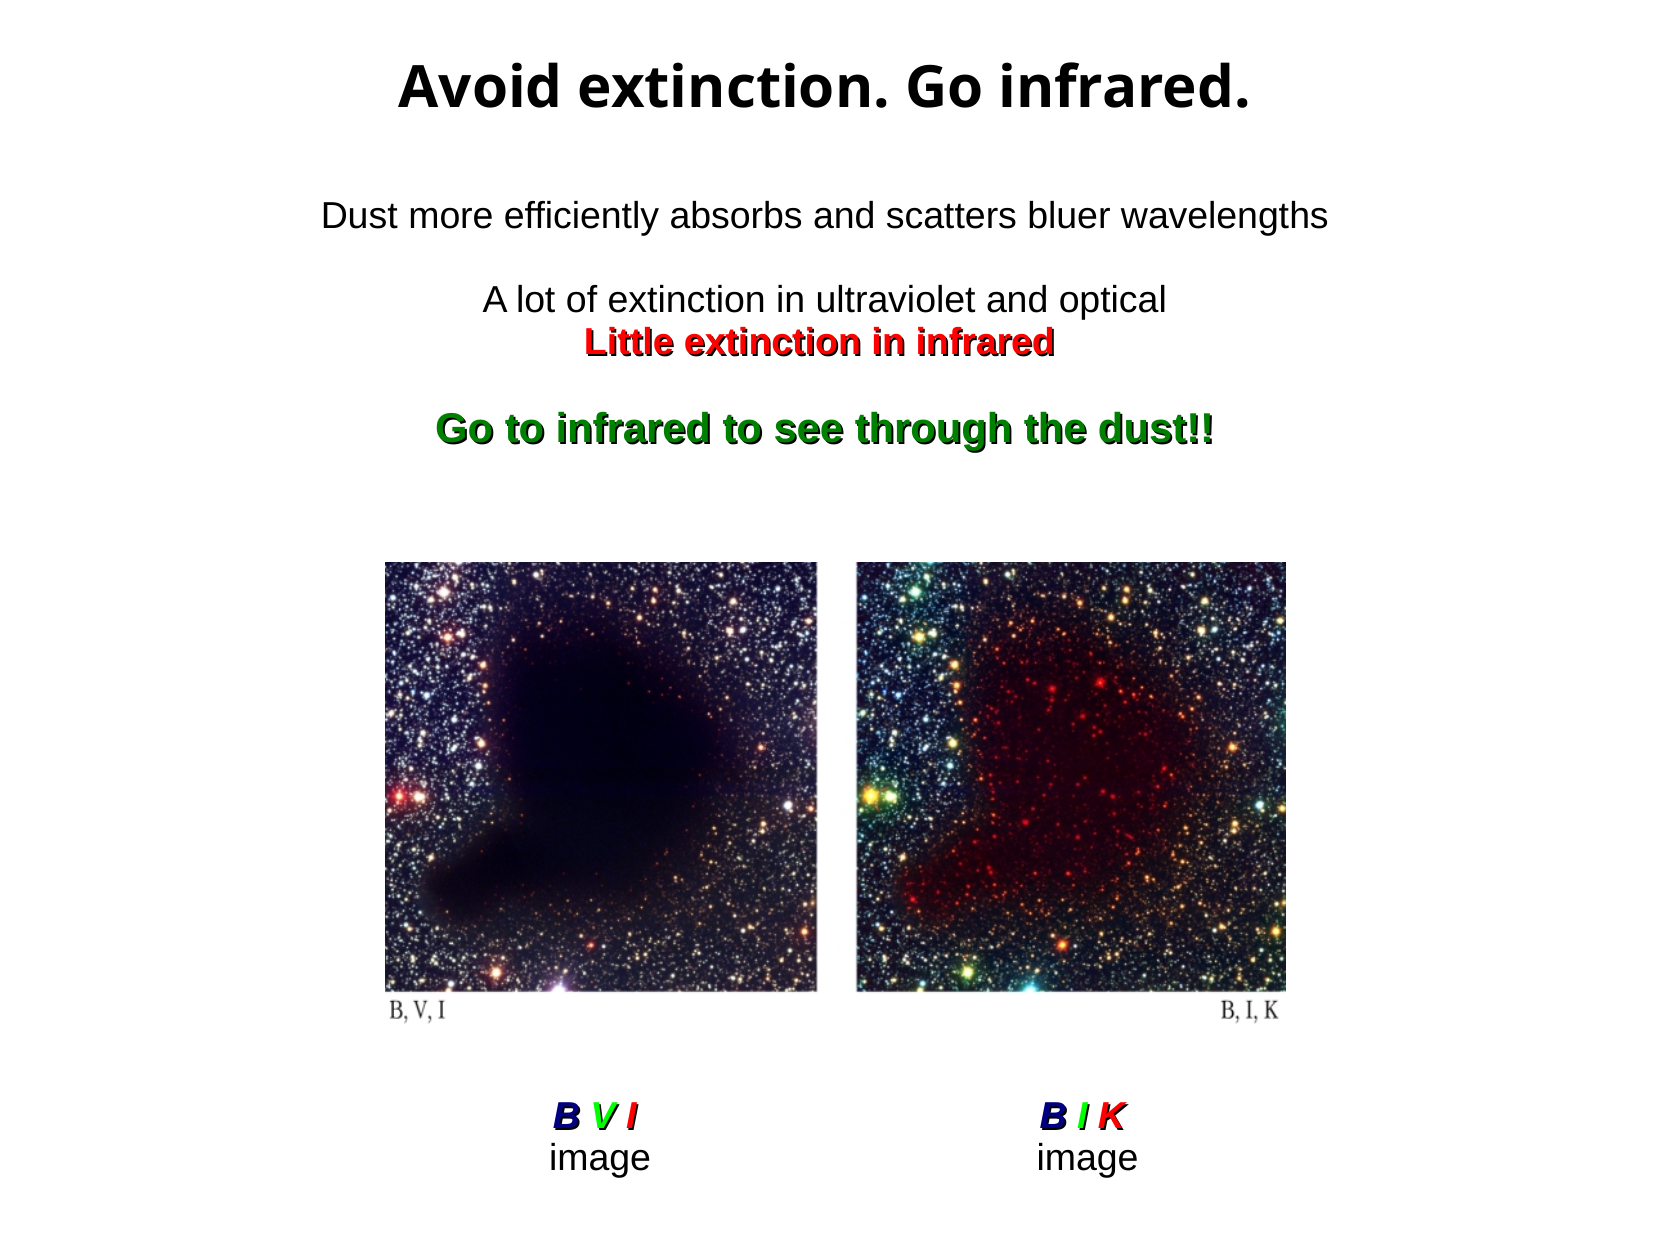

Avoid extinction. Go infrared.
Dust more efficiently absorbs and scatters bluer wavelengths
A lot of extinction in ultraviolet and optical
Little extinction in infrared
Go to infrared to see through the dust!!
B V I
image
B I K
image